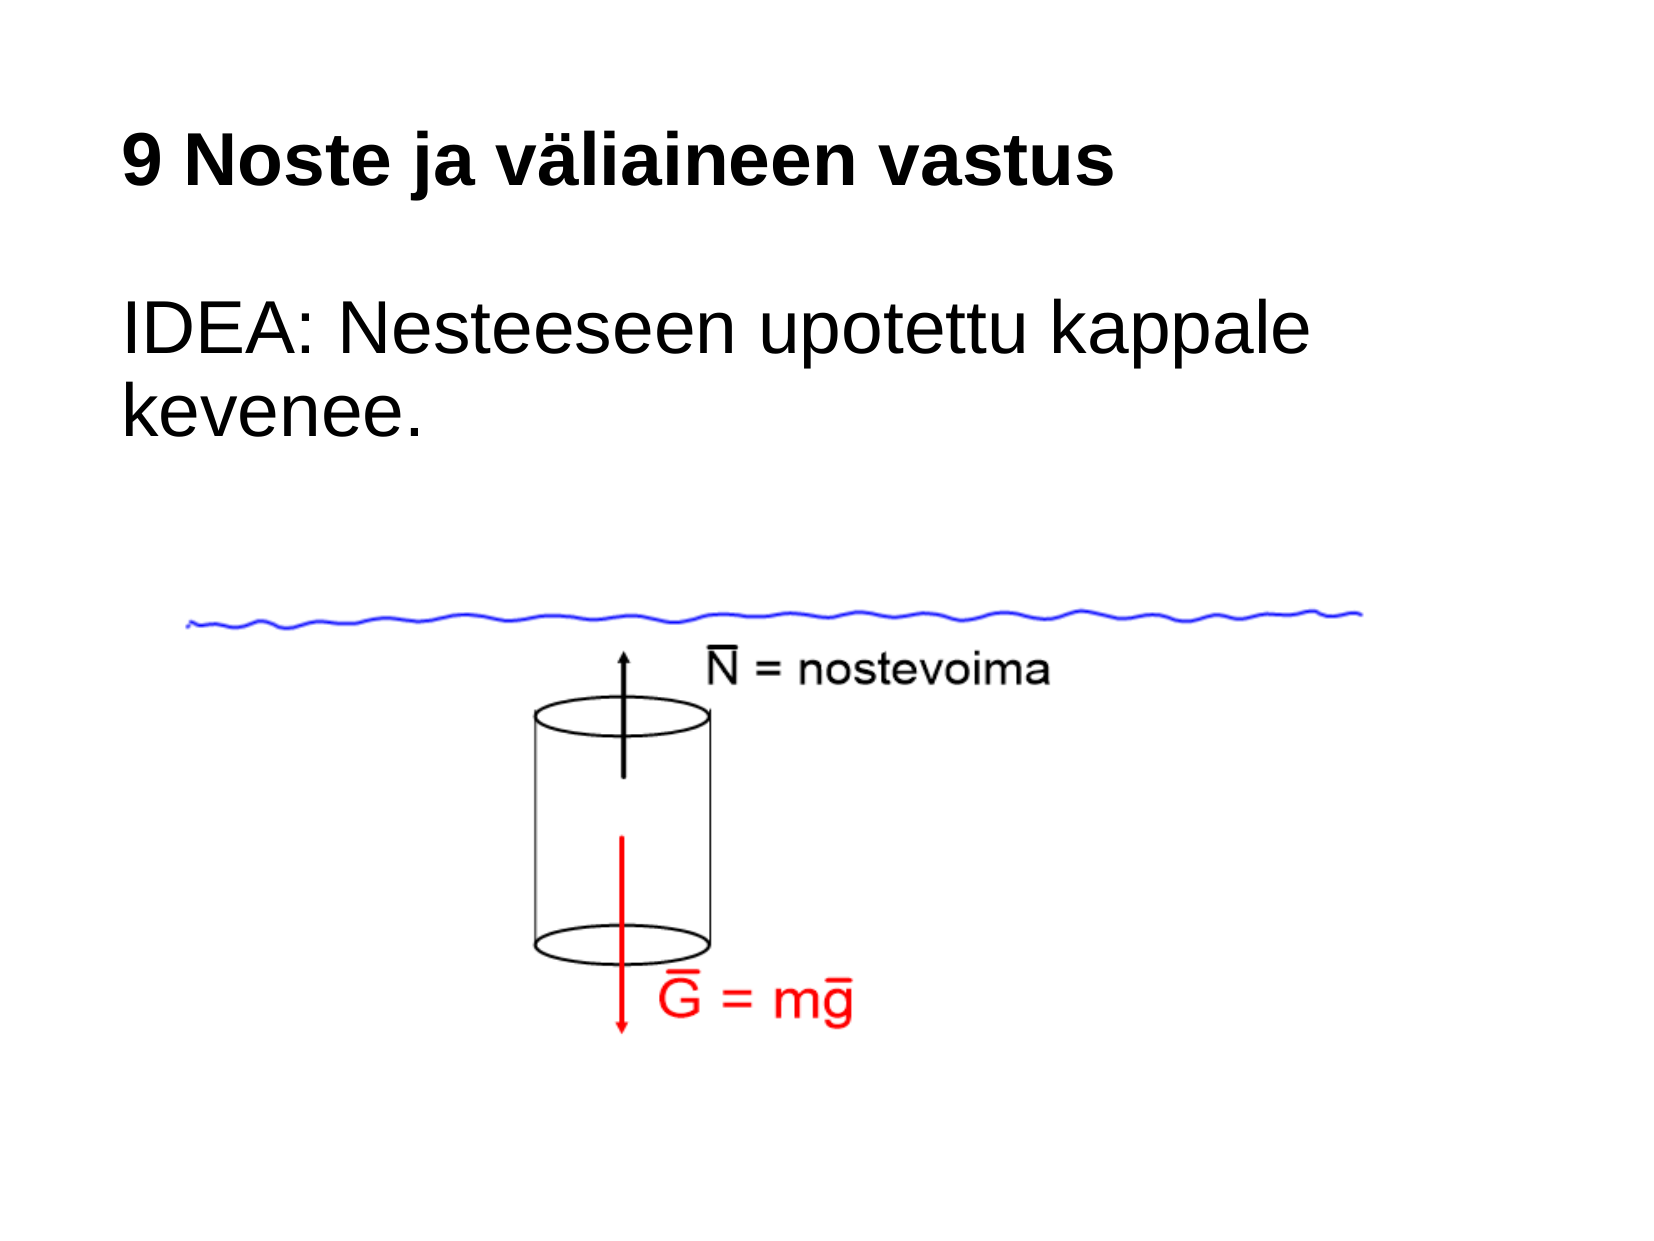

9 Noste ja väliaineen vastus
IDEA: Nesteeseen upotettu kappale kevenee.